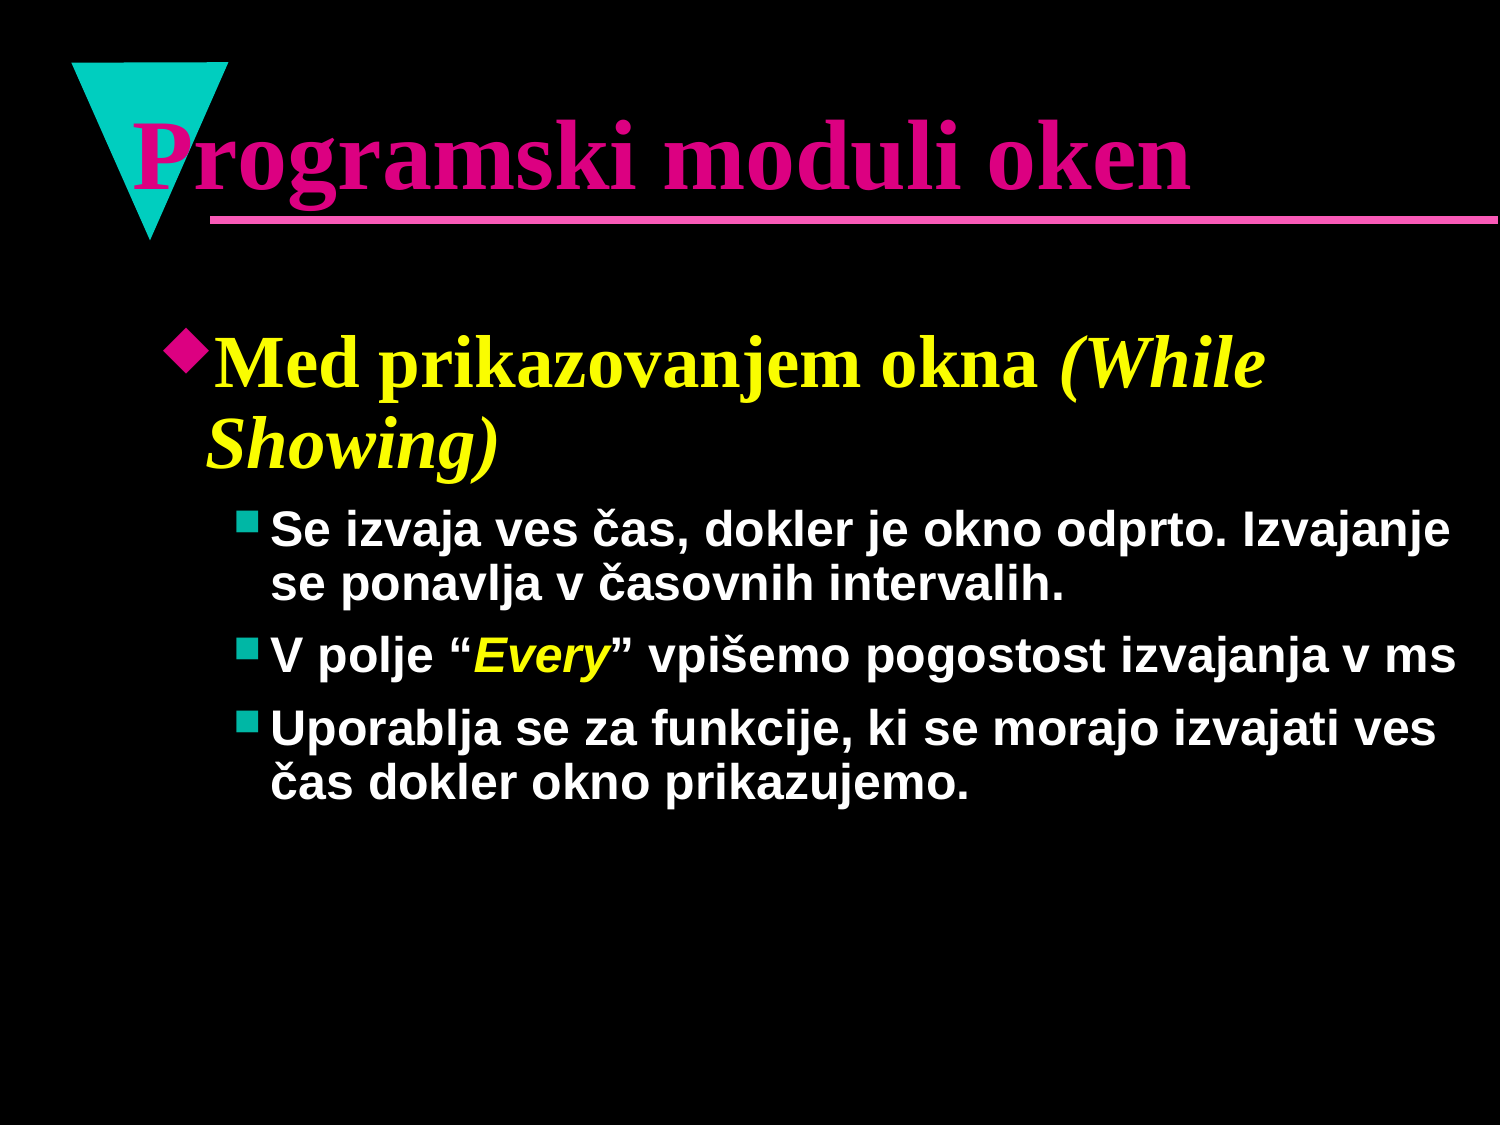

# Programski moduli oken
Med prikazovanjem okna (While Showing)
Se izvaja ves čas, dokler je okno odprto. Izvajanje se ponavlja v časovnih intervalih.
V polje “Every” vpišemo pogostost izvajanja v ms
Uporablja se za funkcije, ki se morajo izvajati ves čas dokler okno prikazujemo.
RVP2
Kreiranje programskih modulov
12